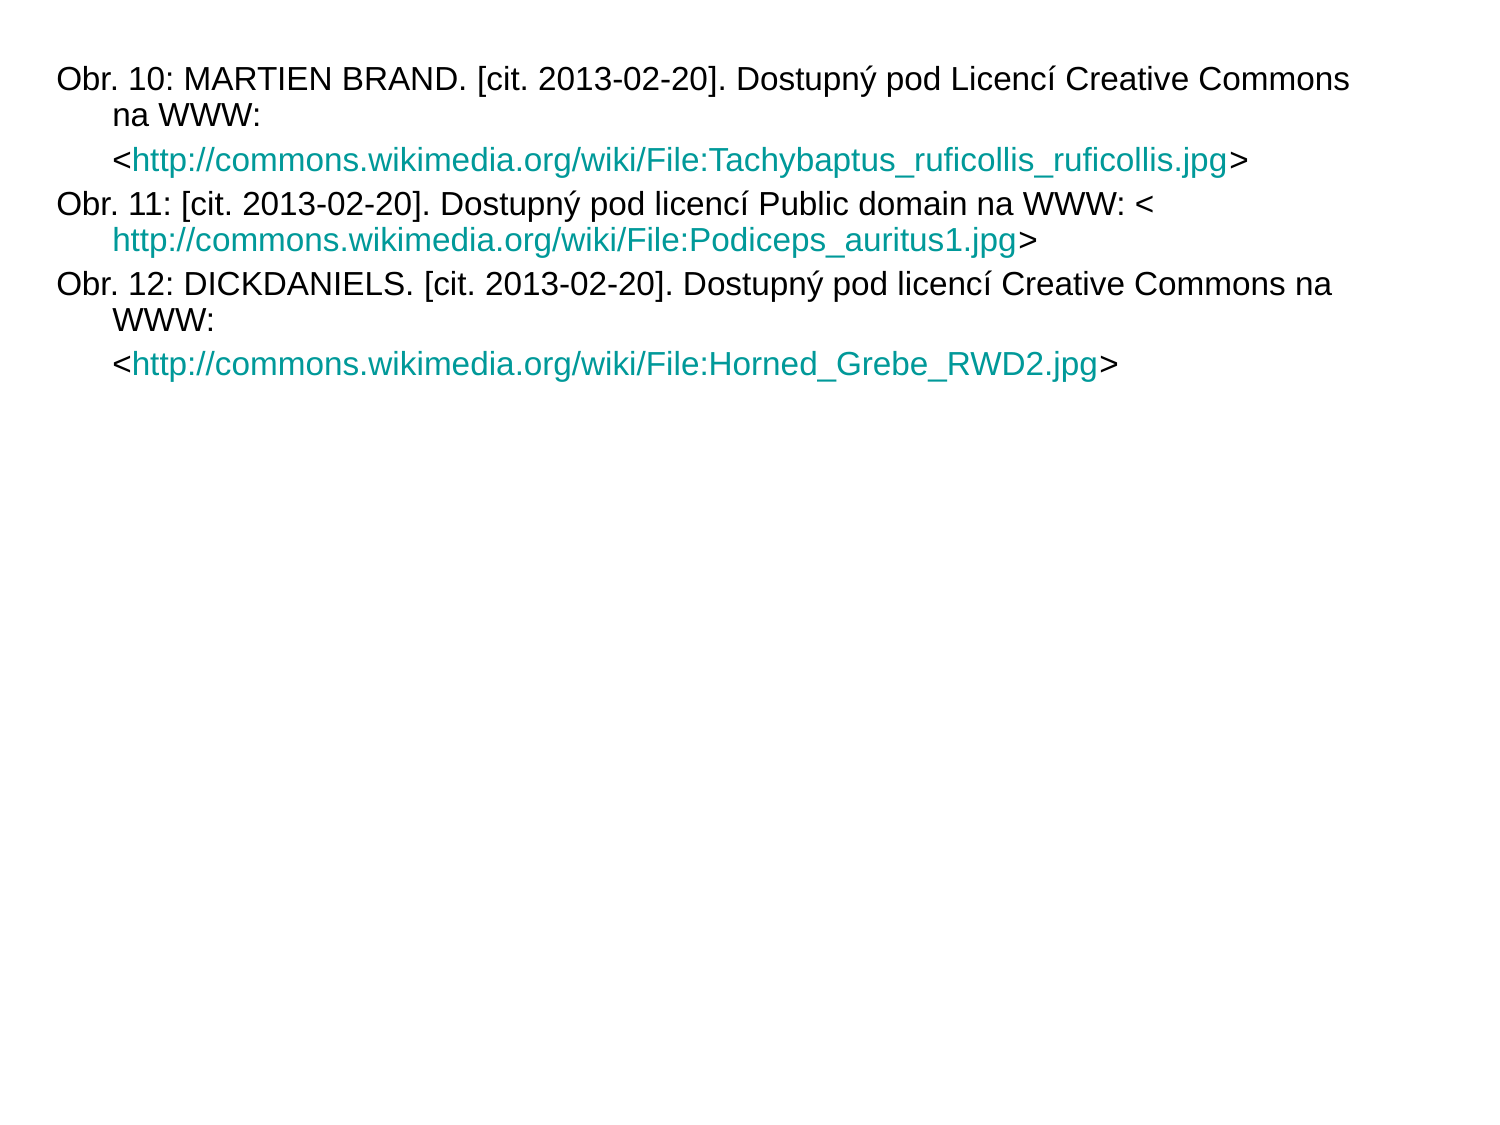

# Obr. 10: MARTIEN BRAND. [cit. 2013-02-20]. Dostupný pod Licencí Creative Commons na WWW:
	<http://commons.wikimedia.org/wiki/File:Tachybaptus_ruficollis_ruficollis.jpg>
Obr. 11: [cit. 2013-02-20]. Dostupný pod licencí Public domain na WWW: <http://commons.wikimedia.org/wiki/File:Podiceps_auritus1.jpg>
Obr. 12: DICKDANIELS. [cit. 2013-02-20]. Dostupný pod licencí Creative Commons na WWW:
	<http://commons.wikimedia.org/wiki/File:Horned_Grebe_RWD2.jpg>